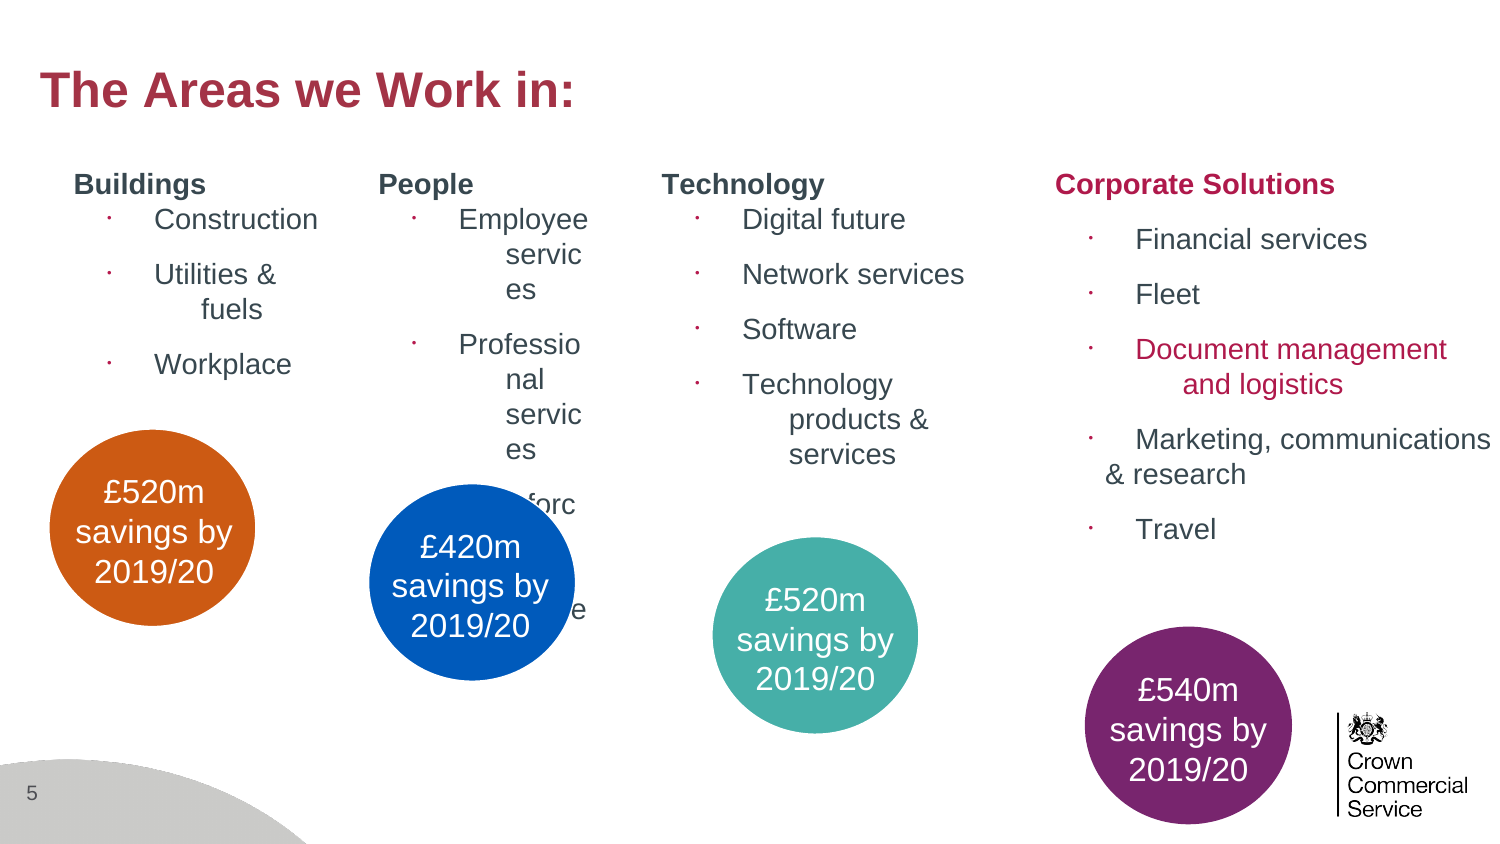

The Areas we Work in:
 Buildings
Construction
Utilities & fuels
Workplace
 People
Employee services
Professional services
Workforce
Contact centres
 Technology
Digital future
Network services
Software
Technology products & services
 Corporate Solutions
Financial services
Fleet
Document management and logistics
Marketing, communications
& research
Travel
£520m savings by 2019/20
£420m savings by 2019/20
£520m savings by 2019/20
£540m savings by 2019/20